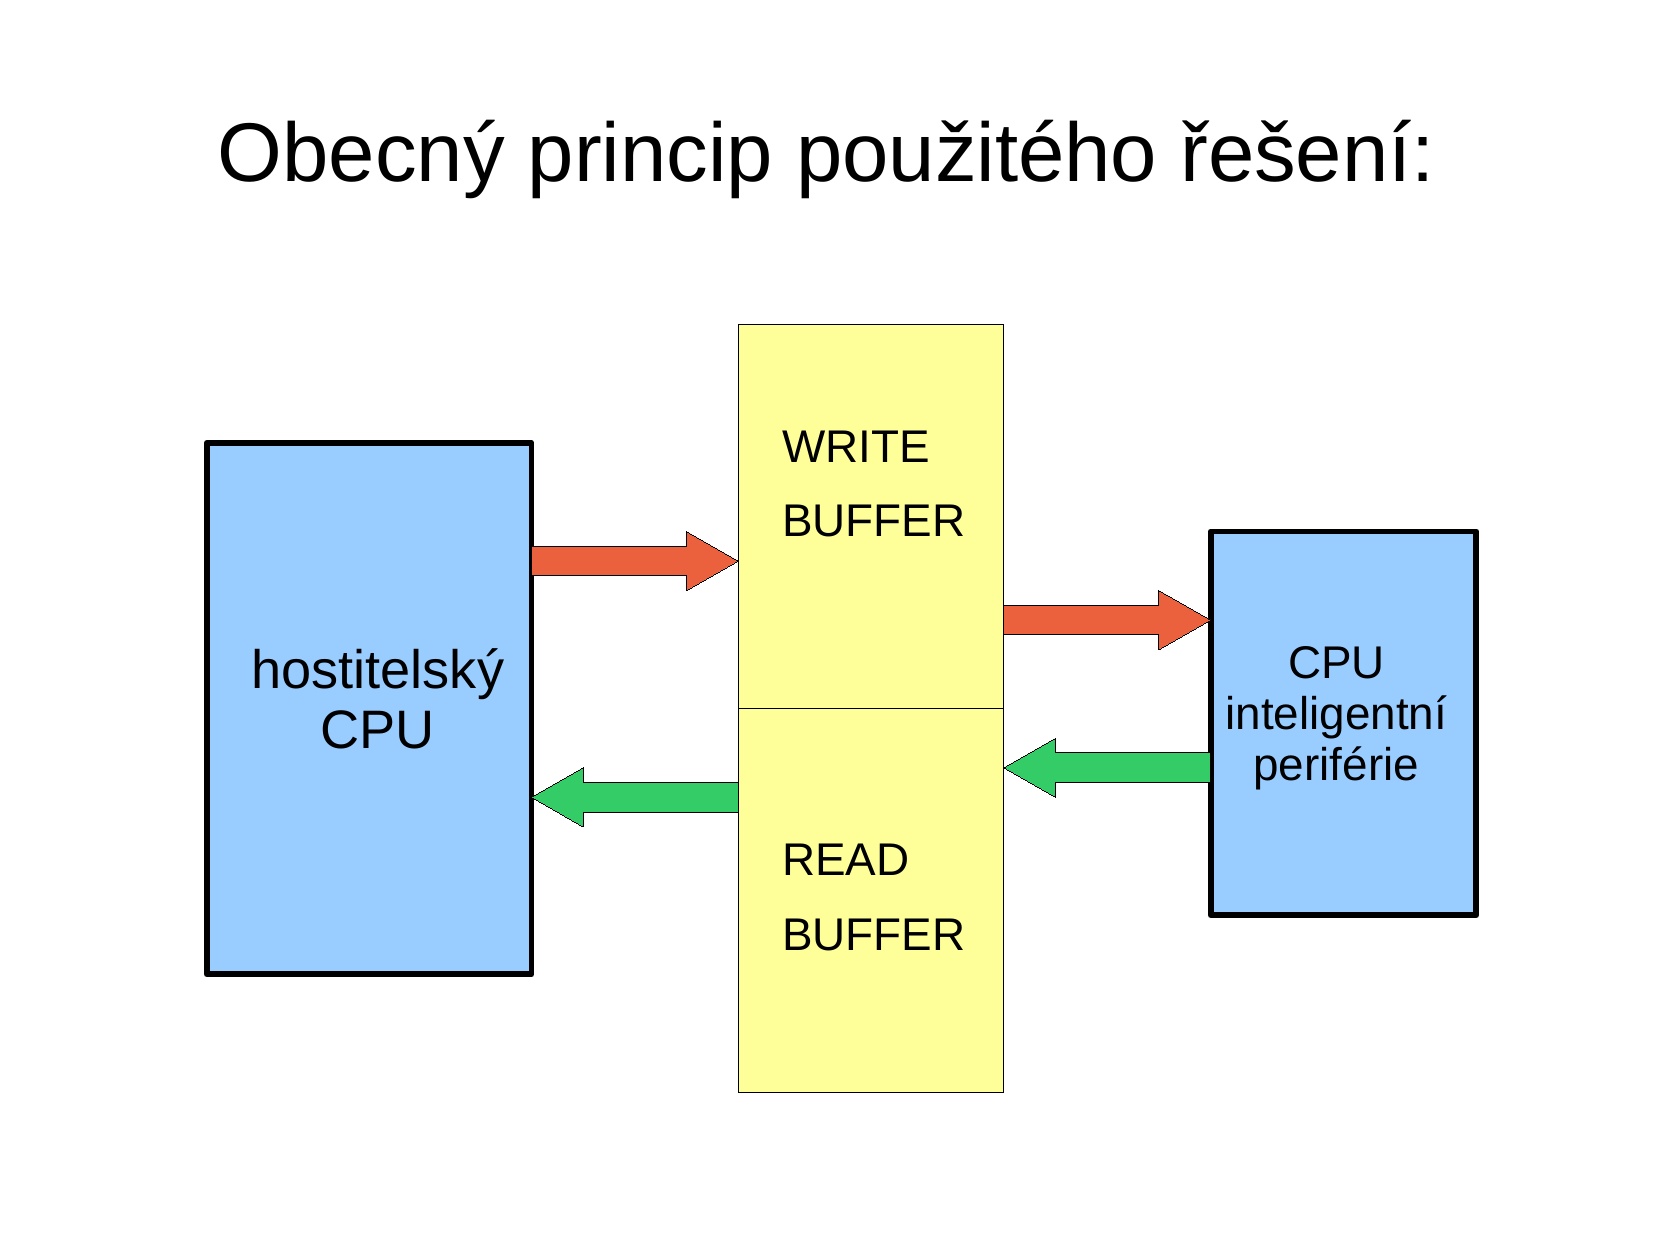

# Obecný princip použitého řešení:
WRITE
BUFFER
CPU
inteligentní
periférie
hostitelský
CPU
READ
BUFFER